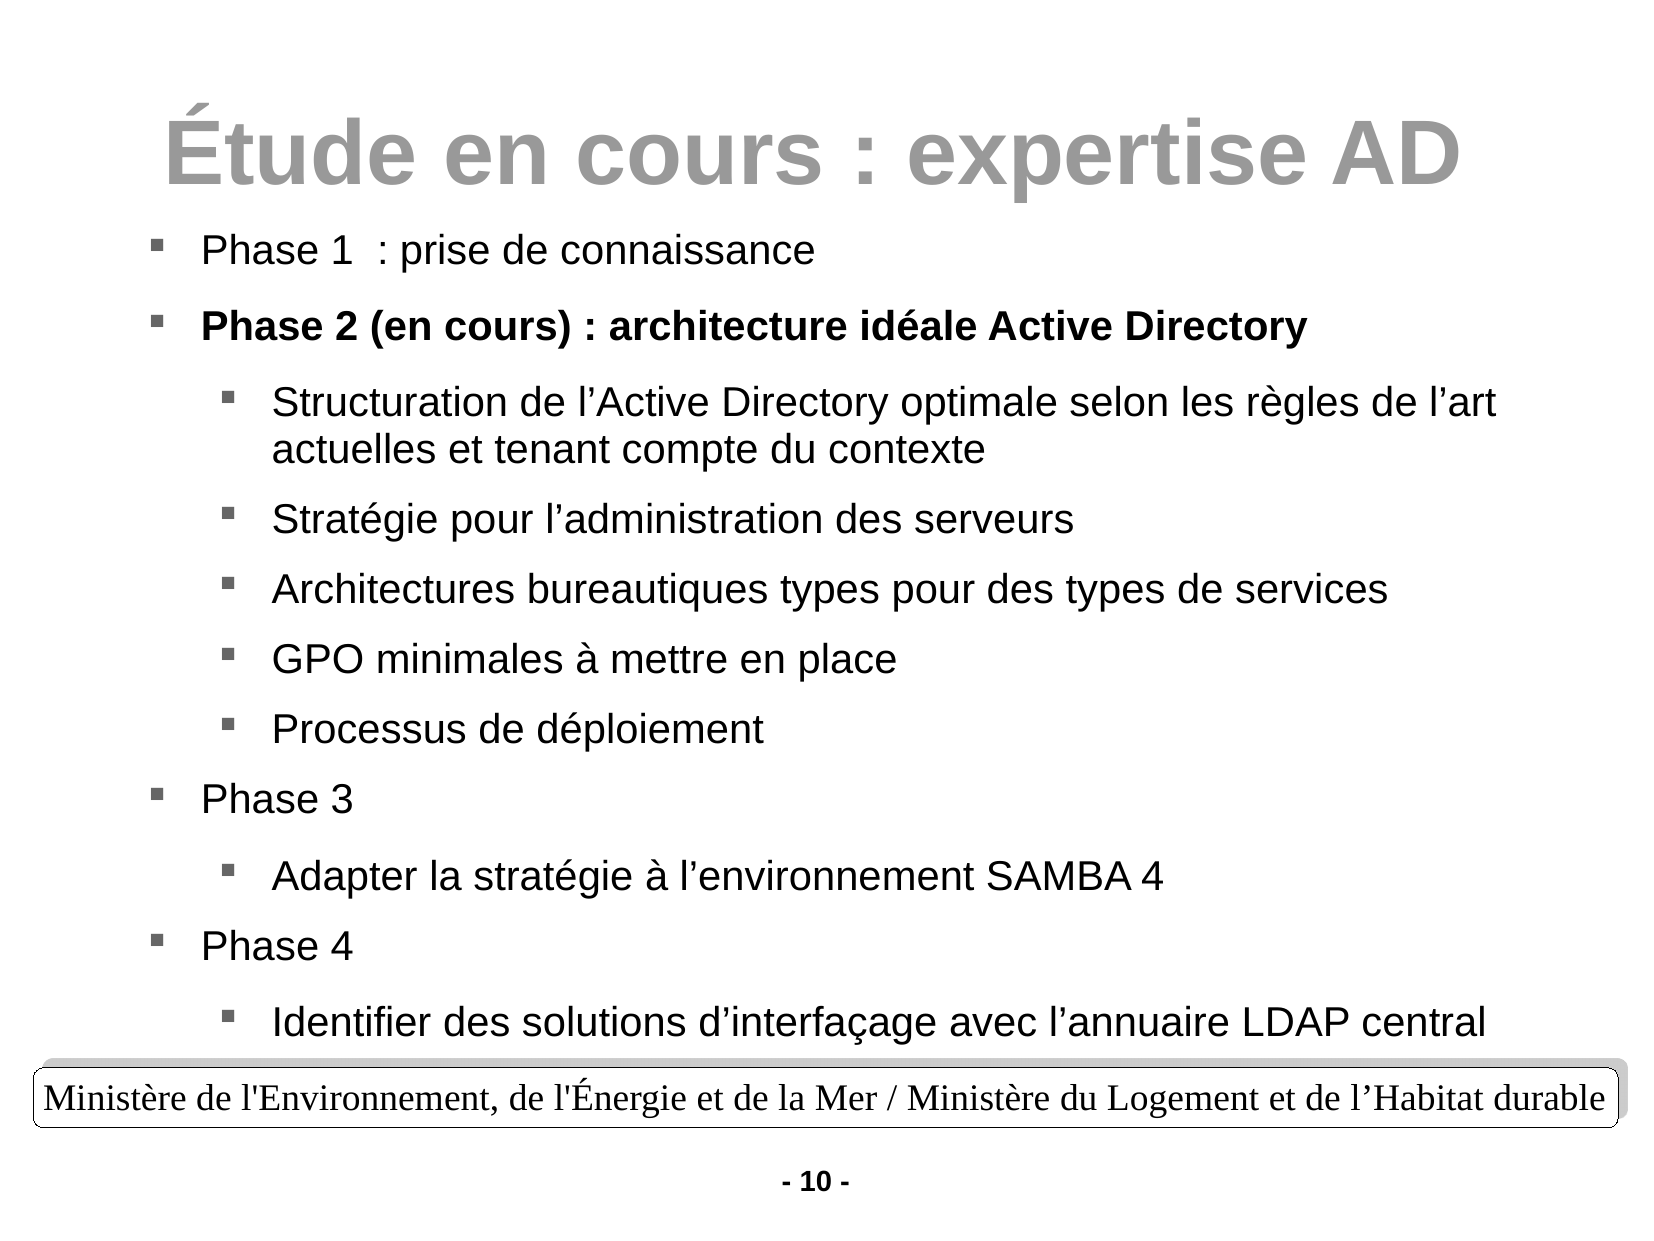

# Étude en cours : expertise AD
Phase 1 : prise de connaissance
Phase 2 (en cours) : architecture idéale Active Directory
Structuration de l’Active Directory optimale selon les règles de l’art actuelles et tenant compte du contexte
Stratégie pour l’administration des serveurs
Architectures bureautiques types pour des types de services
GPO minimales à mettre en place
Processus de déploiement
Phase 3
Adapter la stratégie à l’environnement SAMBA 4
Phase 4
Identifier des solutions d’interfaçage avec l’annuaire LDAP central